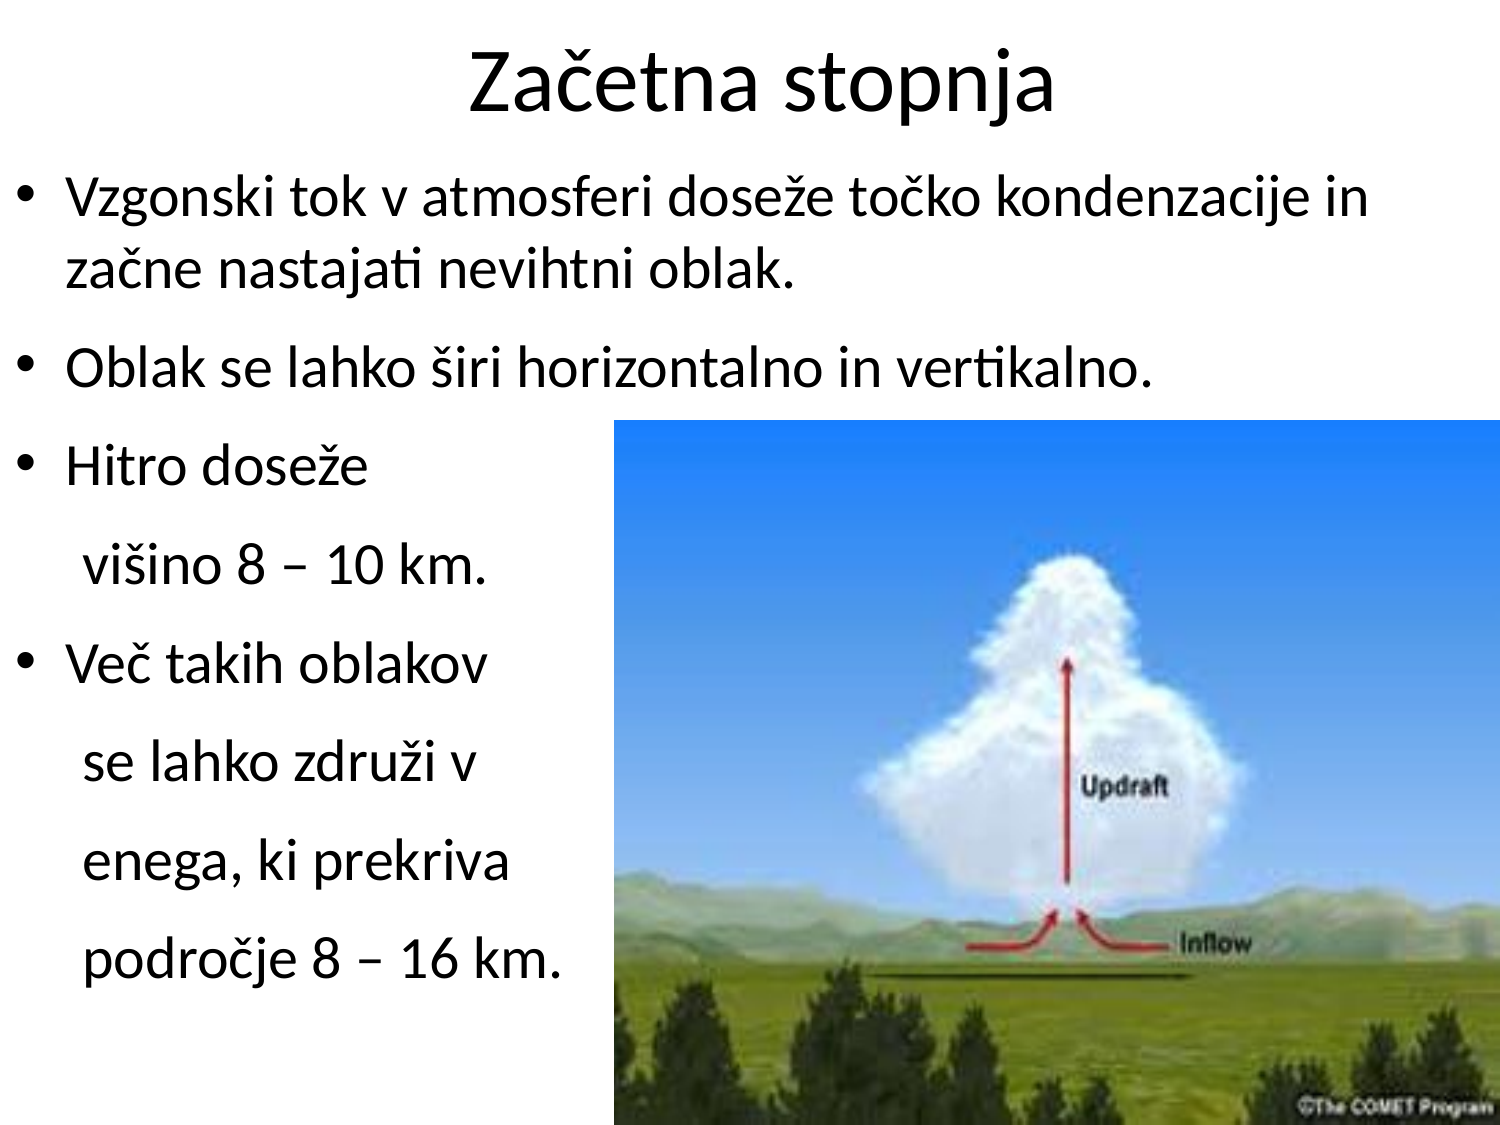

# Začetna stopnja
Vzgonski tok v atmosferi doseže točko kondenzacije in začne nastajati nevihtni oblak.
Oblak se lahko širi horizontalno in vertikalno.
Hitro doseže
	višino 8 – 10 km.
Več takih oblakov
	se lahko združi v
	enega, ki prekriva
	področje 8 – 16 km.